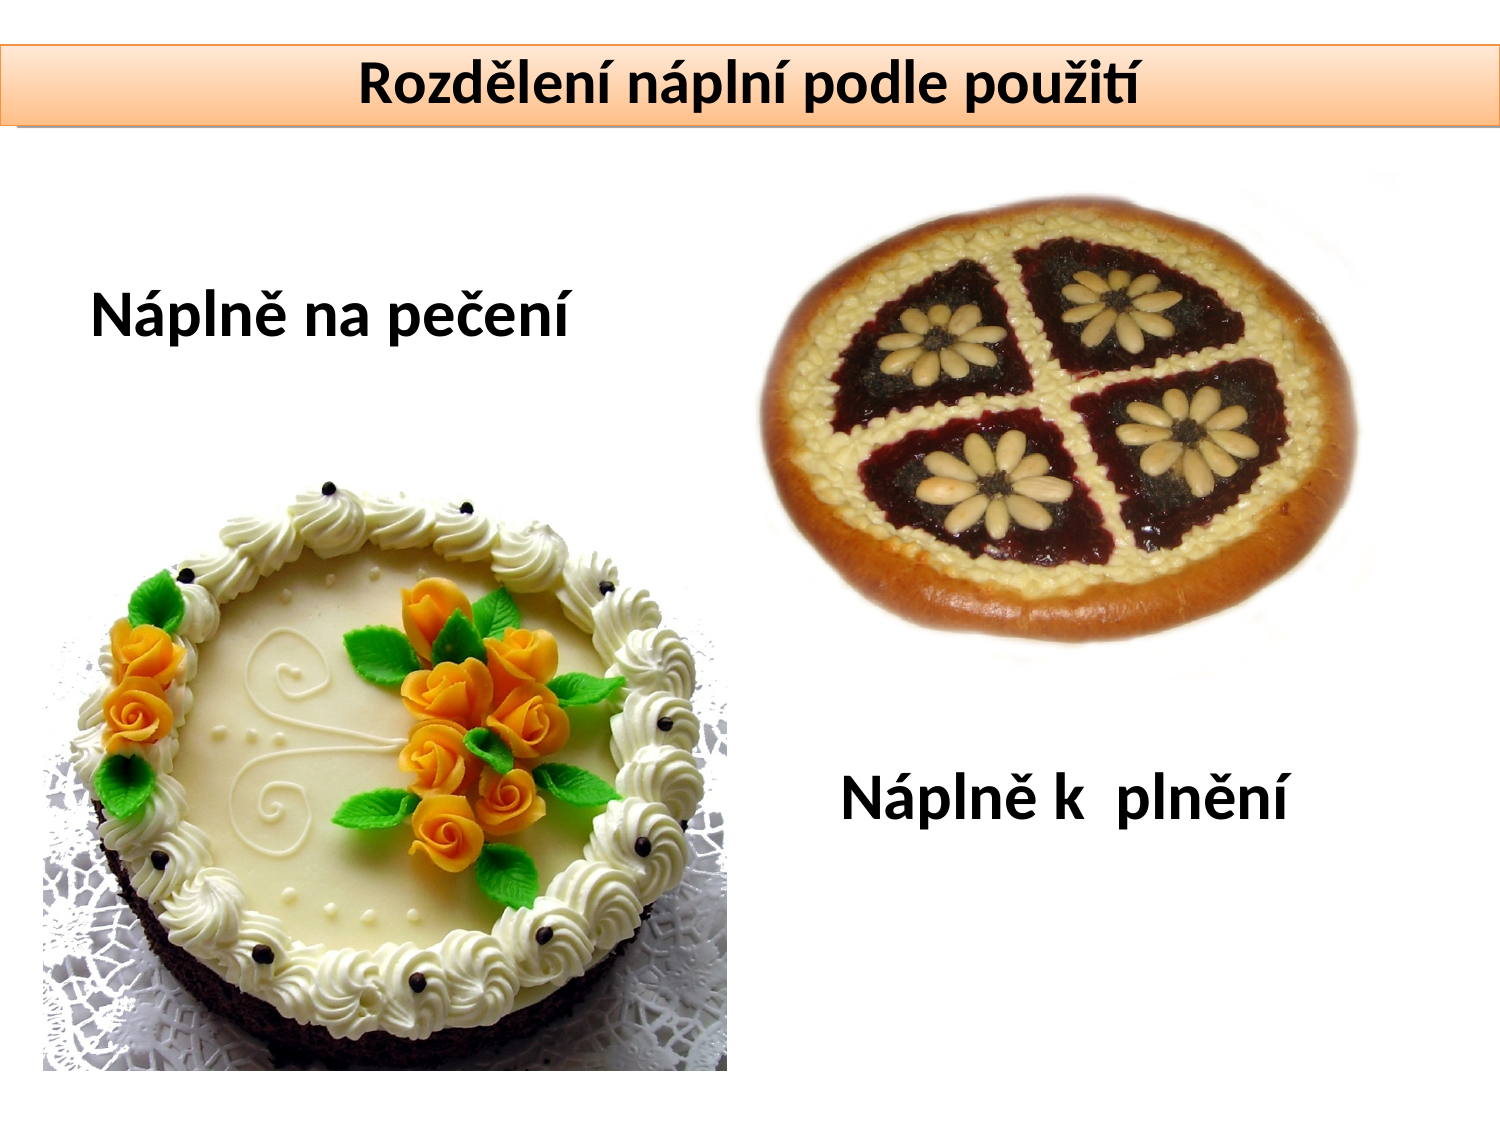

Rozdělení náplní podle použití
# Náplně na pečení
						Náplně k  plnění